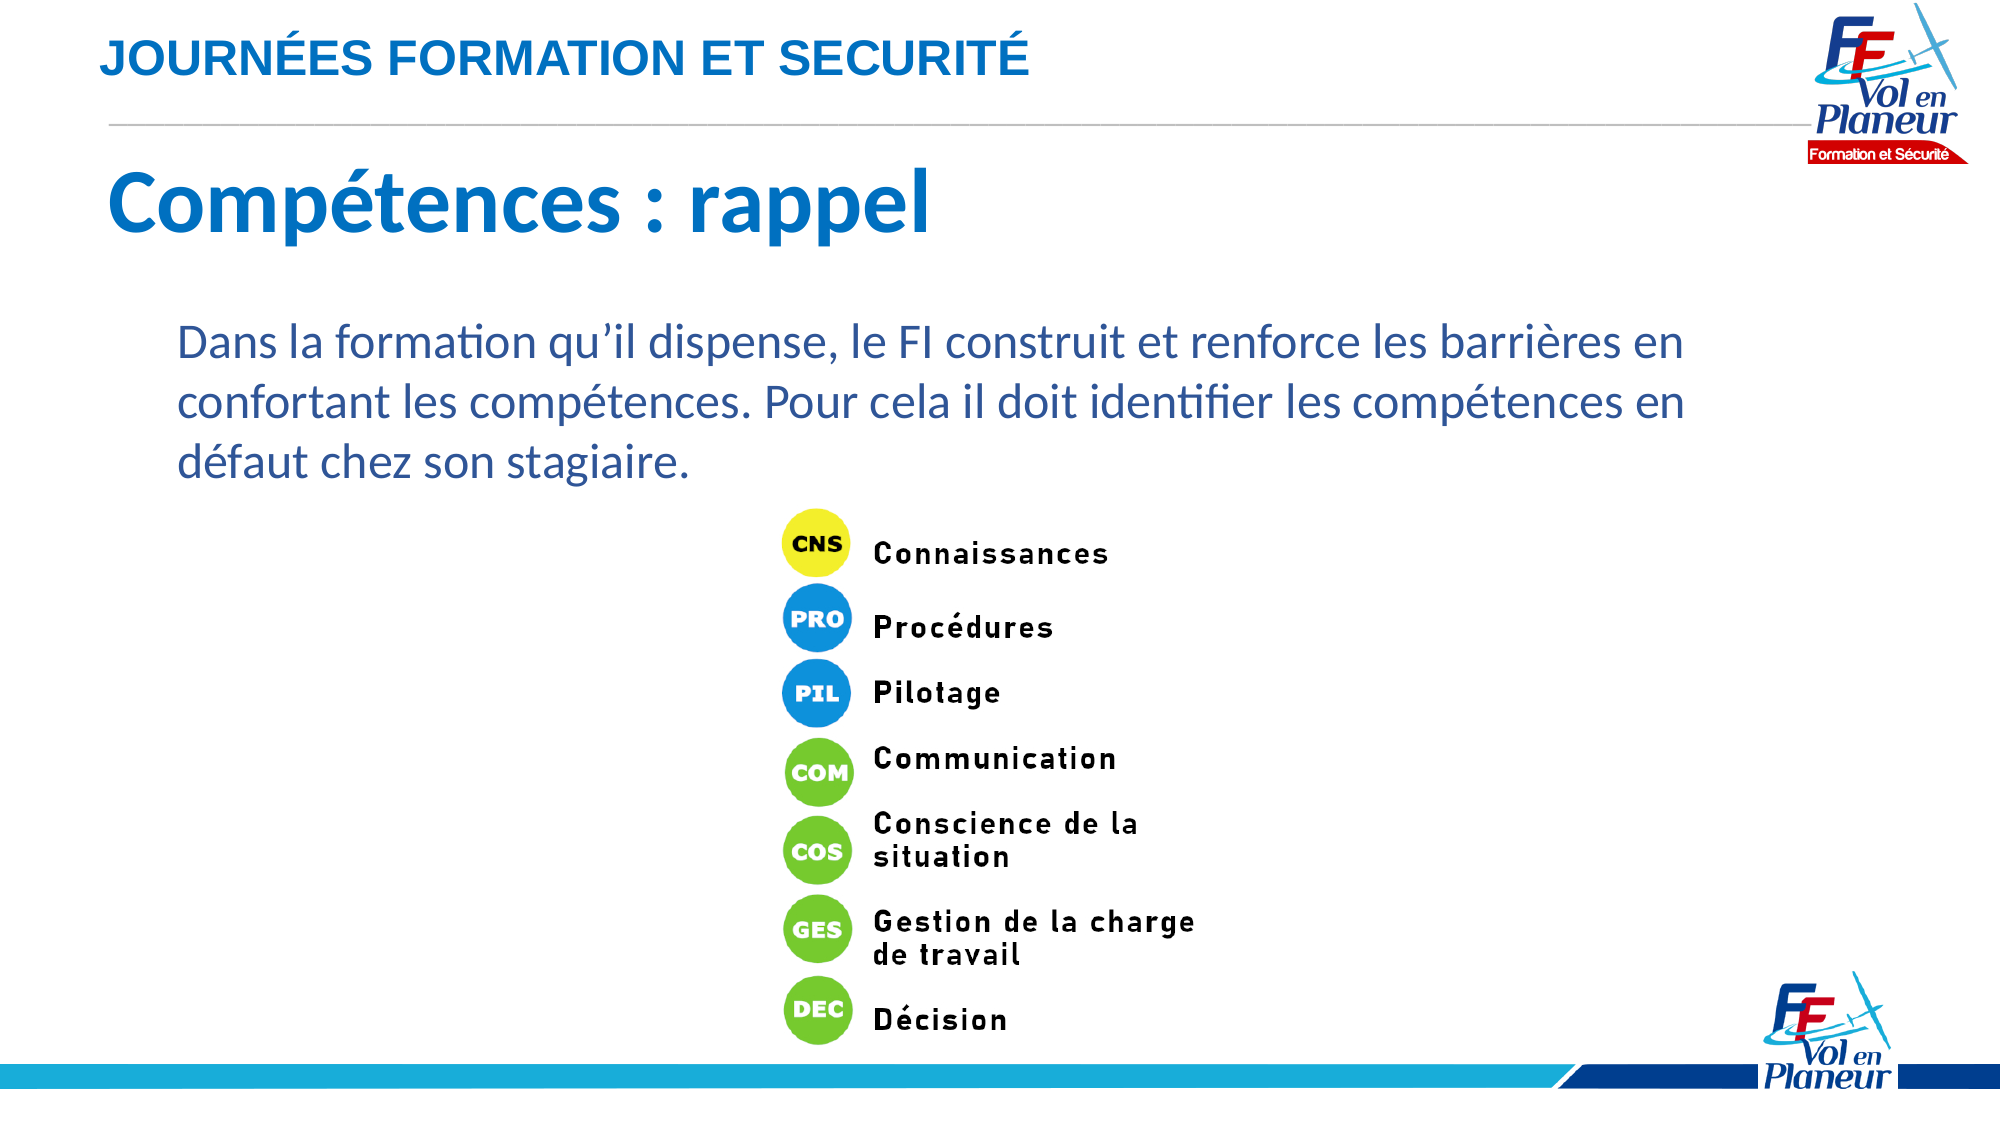

# JOURNÉES FORMATION ET SECURITÉ
Compétences : rappel
Dans la formation qu’il dispense, le FI construit et renforce les barrières en confortant les compétences. Pour cela il doit identifier les compétences en défaut chez son stagiaire.